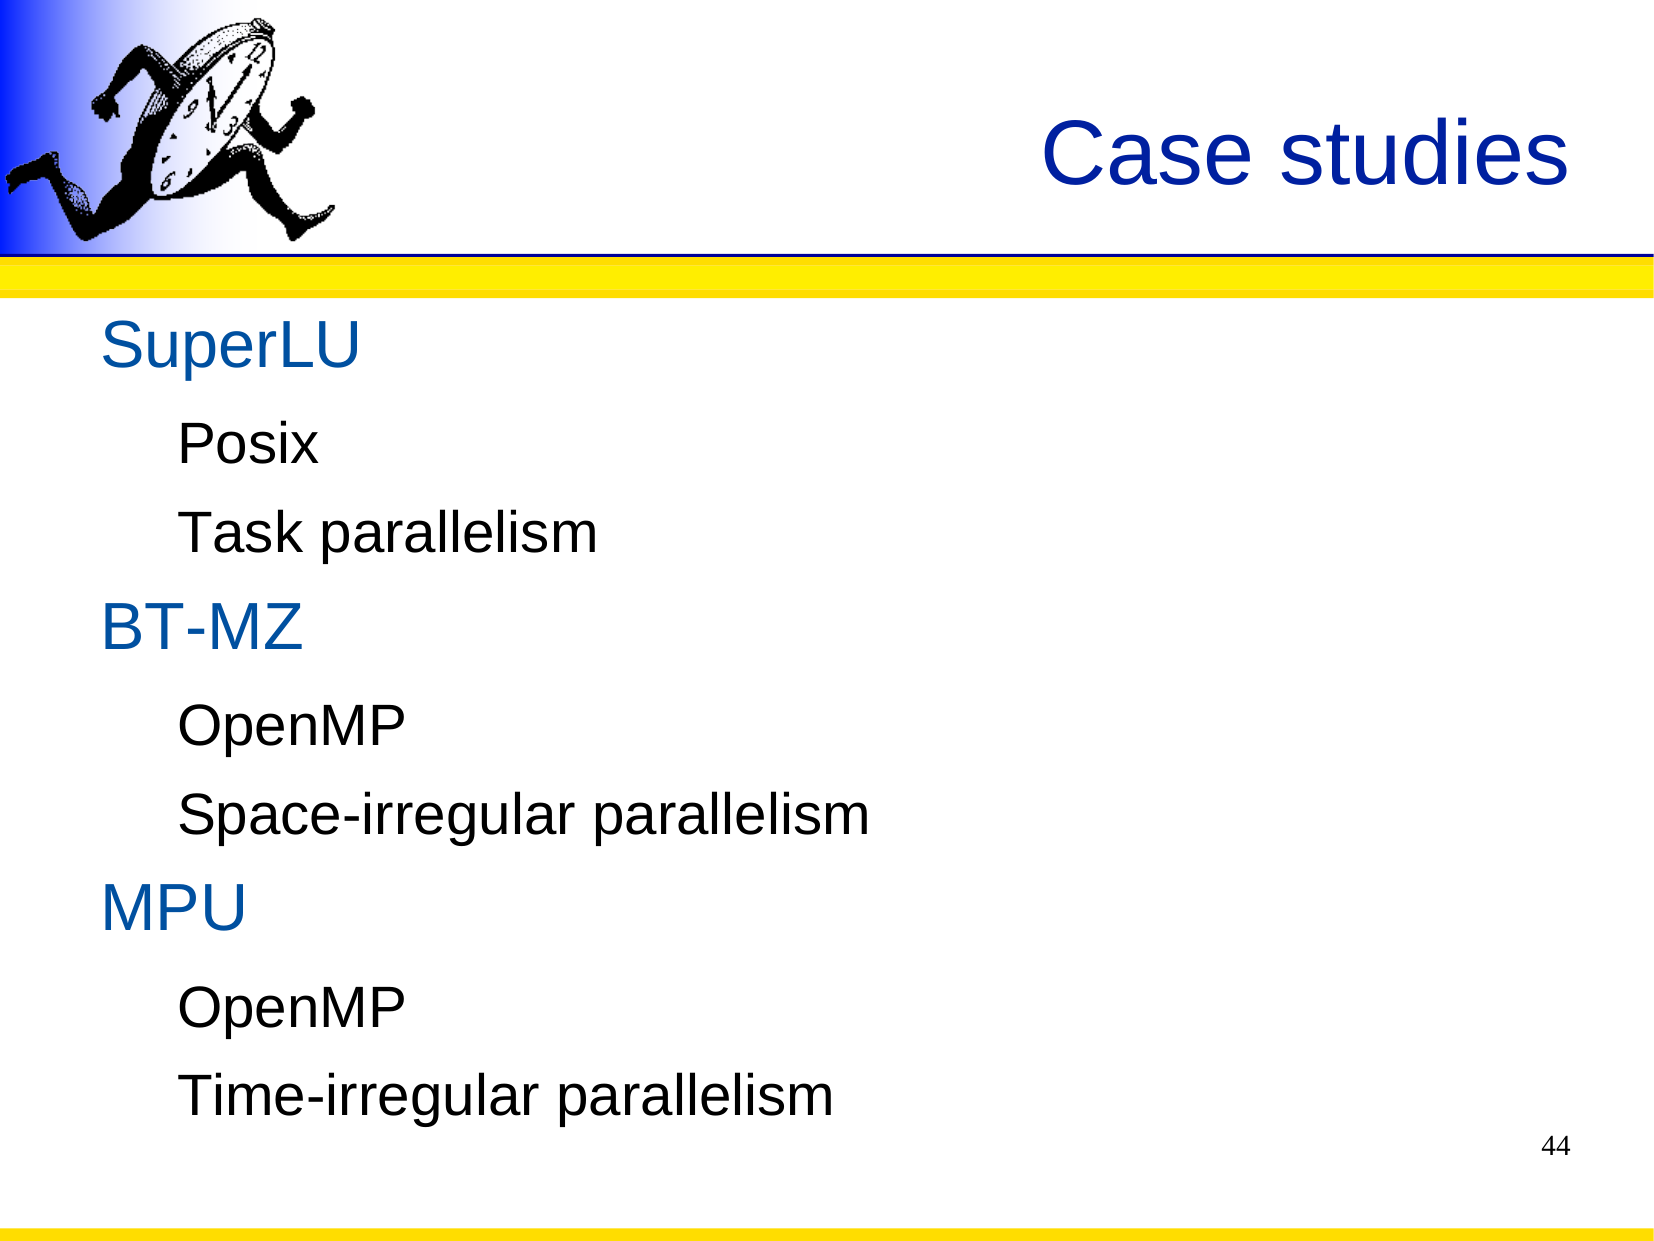

# Case studies
SuperLU
Posix
Task parallelism
BT-MZ
OpenMP
Space-irregular parallelism
MPU
OpenMP
Time-irregular parallelism
44